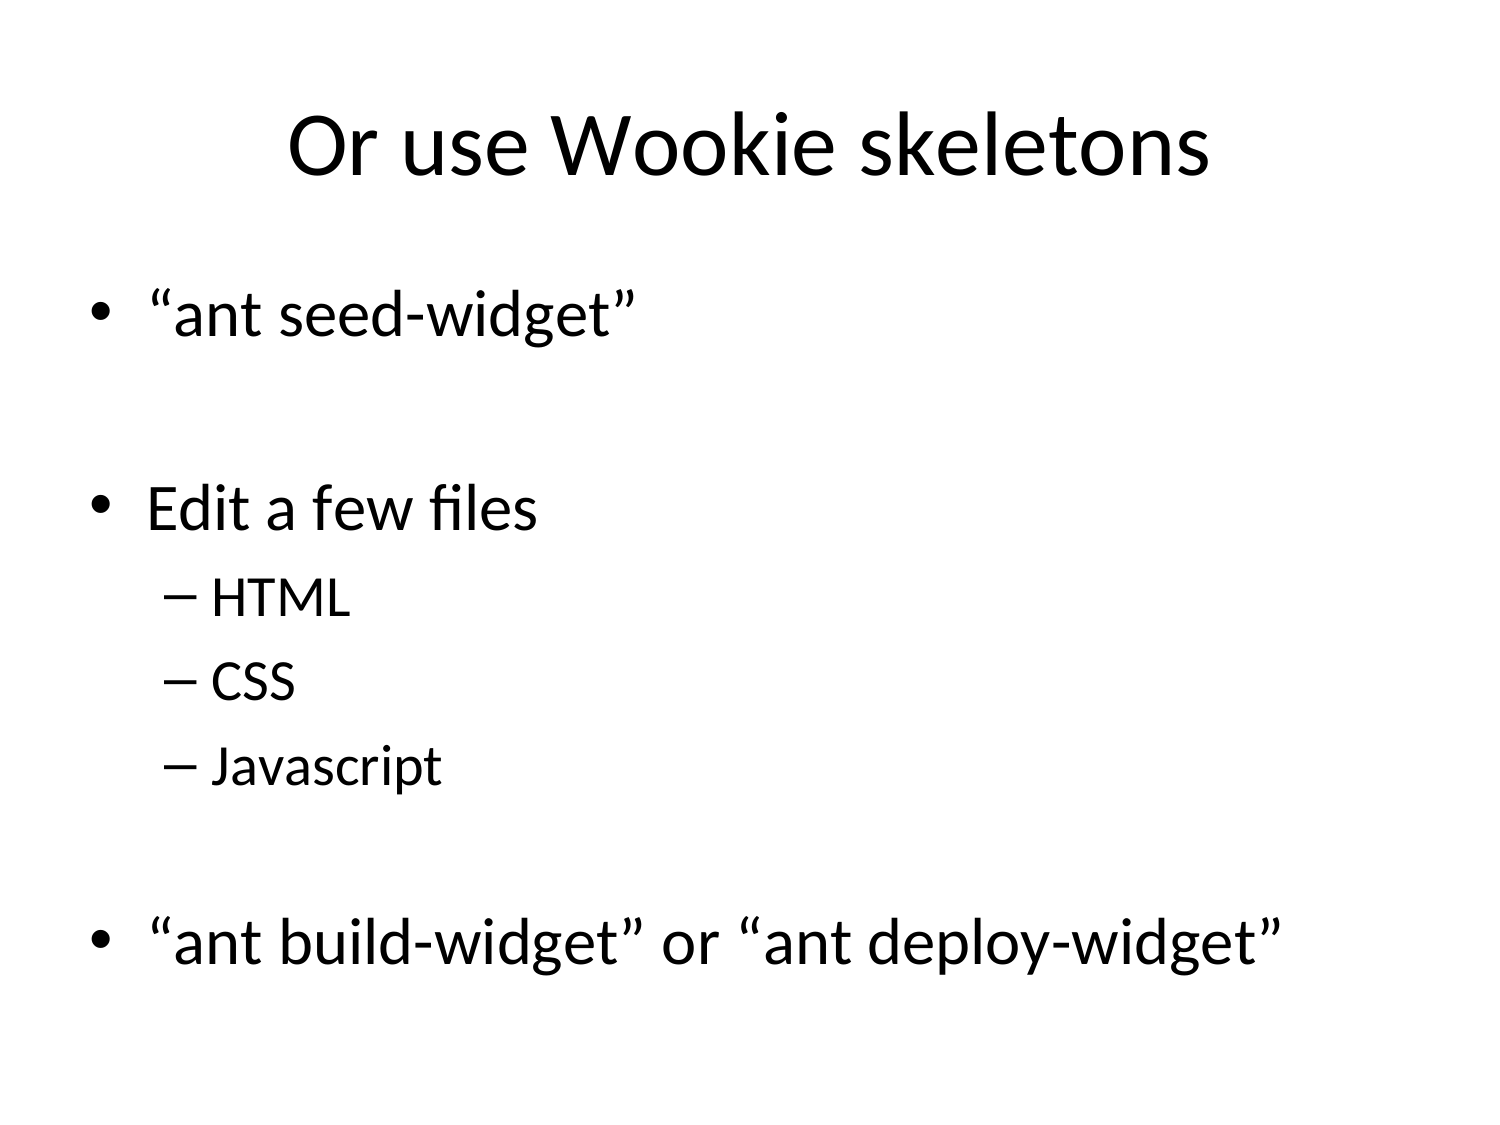

# Or use Wookie skeletons
“ant seed-widget”
Edit a few files
HTML
CSS
Javascript
“ant build-widget” or “ant deploy-widget”